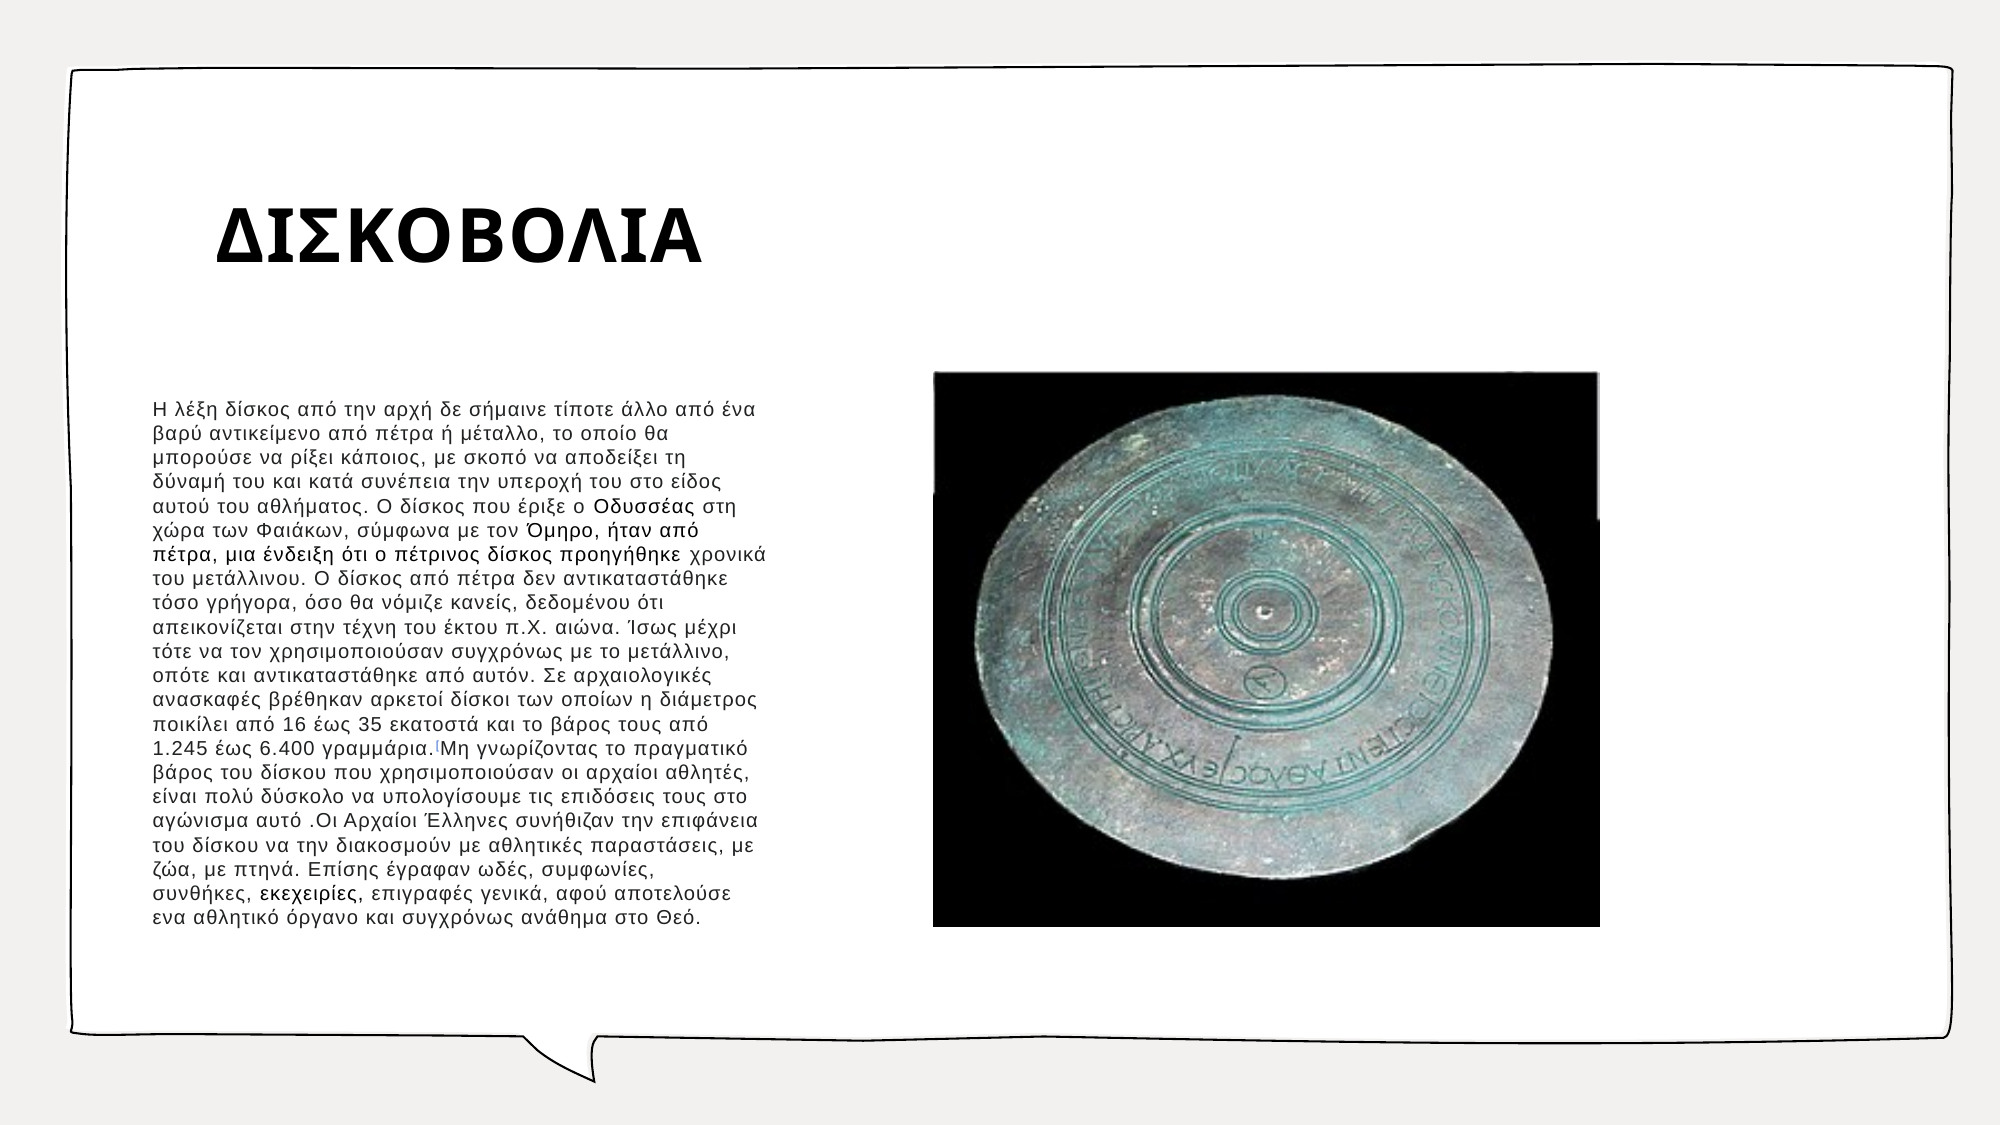

# ΔΙΣΚΟΒΟΛΙΑ
Η λέξη δίσκος από την αρχή δε σήμαινε τίποτε άλλο από ένα βαρύ αντικείμενο από πέτρα ή μέταλλο, το οποίο θα μπορούσε να ρίξει κάποιος, με σκοπό να αποδείξει τη δύναμή του και κατά συνέπεια την υπεροχή του στο είδος αυτού του αθλήματος. Ο δίσκος που έριξε ο Οδυσσέας στη χώρα των Φαιάκων, σύμφωνα με τον Όμηρο, ήταν από πέτρα, μια ένδειξη ότι ο πέτρινος δίσκος προηγήθηκε χρονικά του μετάλλινου. Ο δίσκος από πέτρα δεν αντικαταστάθηκε τόσο γρήγορα, όσο θα νόμιζε κανείς, δεδομένου ότι απεικονίζεται στην τέχνη του έκτου π.Χ. αιώνα. Ίσως μέχρι τότε να τον χρησιμοποιούσαν συγχρόνως με το μετάλλινο, οπότε και αντικαταστάθηκε από αυτόν. Σε αρχαιολογικές ανασκαφές βρέθηκαν αρκετοί δίσκοι των οποίων η διάμετρος ποικίλει από 16 έως 35 εκατοστά και το βάρος τους από 1.245 έως 6.400 γραμμάρια.[Μη γνωρίζοντας το πραγματικό βάρος του δίσκου που χρησιμοποιούσαν οι αρχαίοι αθλητές, είναι πολύ δύσκολο να υπολογίσουμε τις επιδόσεις τους στο αγώνισμα αυτό .Οι Αρχαίοι Έλληνες συνήθιζαν την επιφάνεια του δίσκου να την διακοσμούν με αθλητικές παραστάσεις, με ζώα, με πτηνά. Επίσης έγραφαν ωδές, συμφωνίες, συνθήκες, εκεχειρίες, επιγραφές γενικά, αφού αποτελούσε ενα αθλητικό όργανο και συγχρόνως ανάθημα στο Θεό.